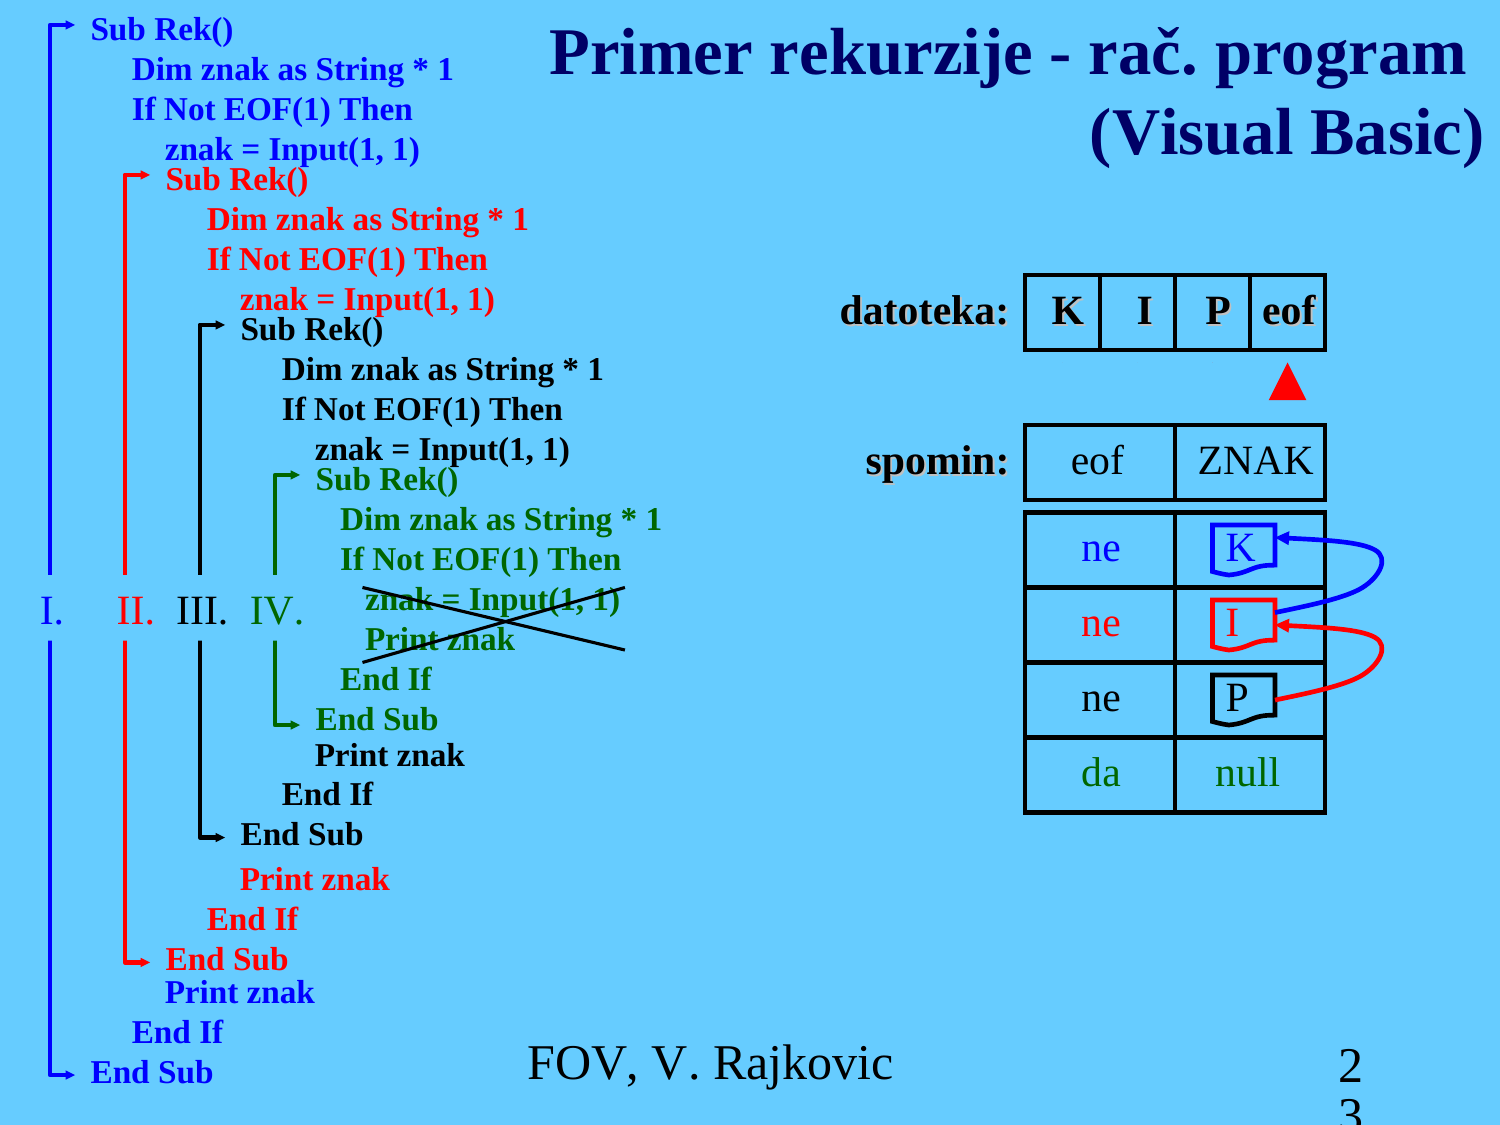

Primer rekurzije - rač. program
(Visual Basic)
Sub Rek()
 Dim znak as String * 1
 If Not EOF(1) Then
 znak = Input(1, 1)
I. II. III. IV.
Sub Rek()
 Dim znak as String * 1
 If Not EOF(1) Then
 znak = Input(1, 1)
datoteka:
spomin:
K I P eof
Sub Rek()
 Dim znak as String * 1
 If Not EOF(1) Then
 znak = Input(1, 1)
 eof ZNAK
Sub Rek()
 Dim znak as String * 1
 If Not EOF(1) Then
 znak = Input(1, 1)
 Print znak
 End If
End Sub
 ne K
 ne I
 ne P
 Print znak
 End If
End Sub
 da null
 Print znak
 End If
End Sub
 Print znak
 End If
End Sub
FOV, V. Rajkovic
23